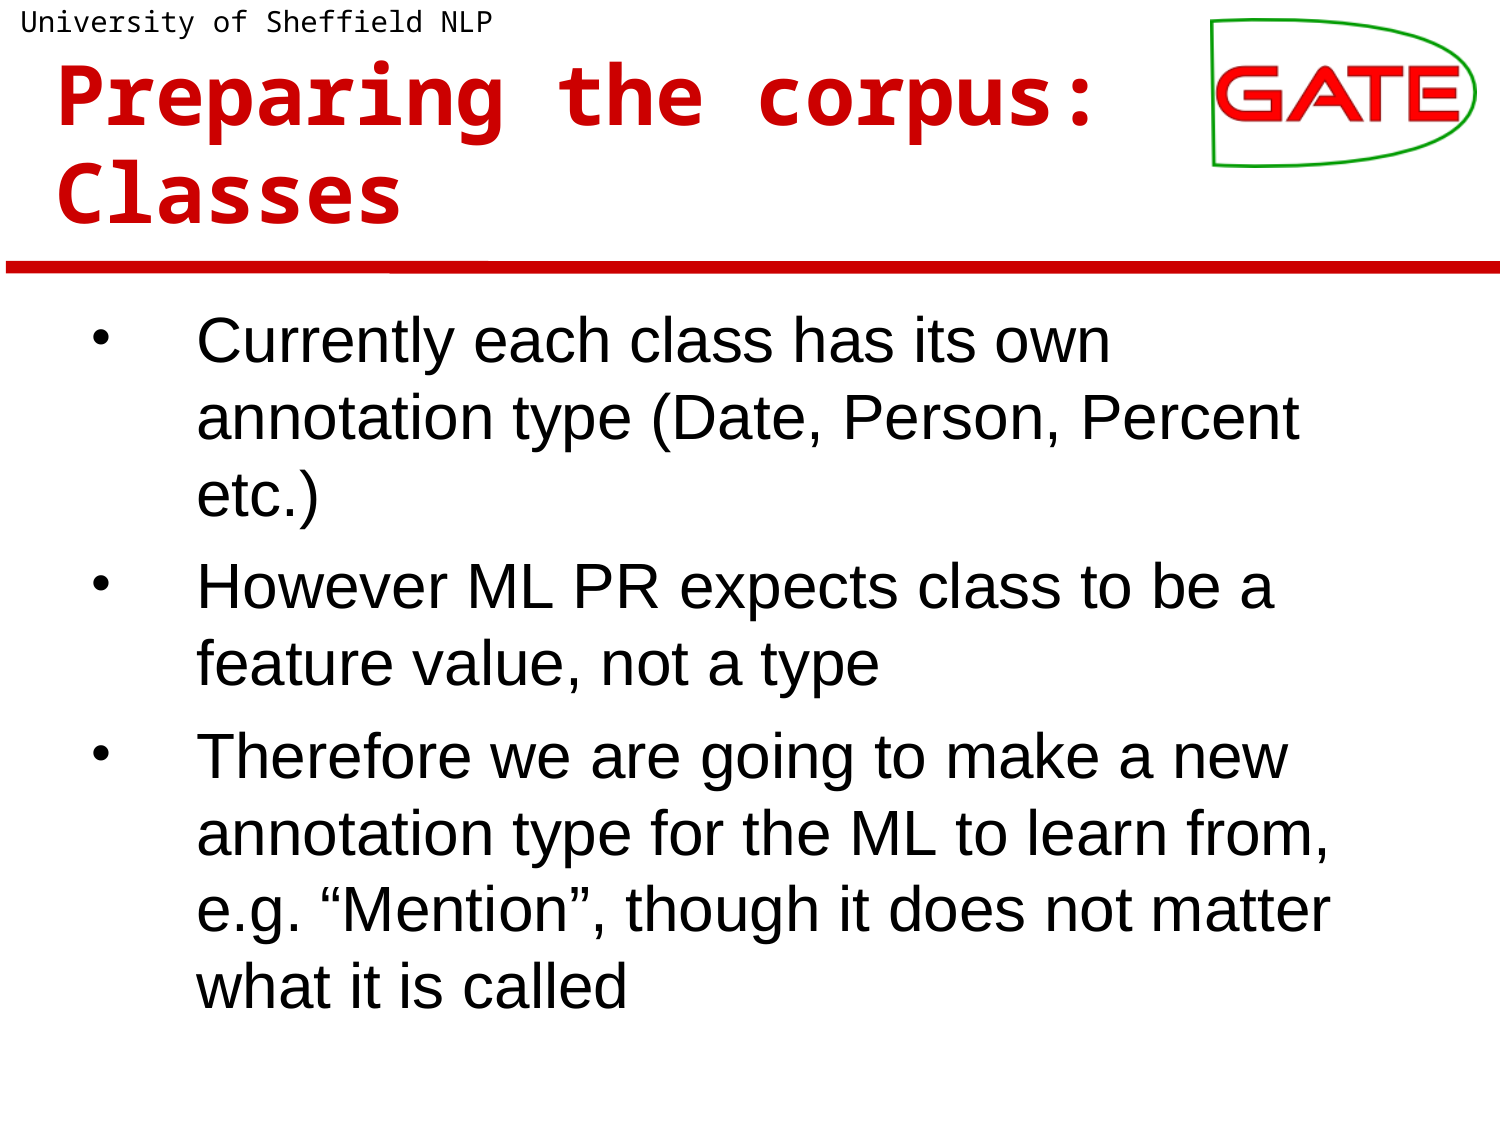

# Preparing the corpus: Classes
Currently each class has its own annotation type (Date, Person, Percent etc.)
However ML PR expects class to be a feature value, not a type
Therefore we are going to make a new annotation type for the ML to learn from, e.g. “Mention”, though it does not matter what it is called